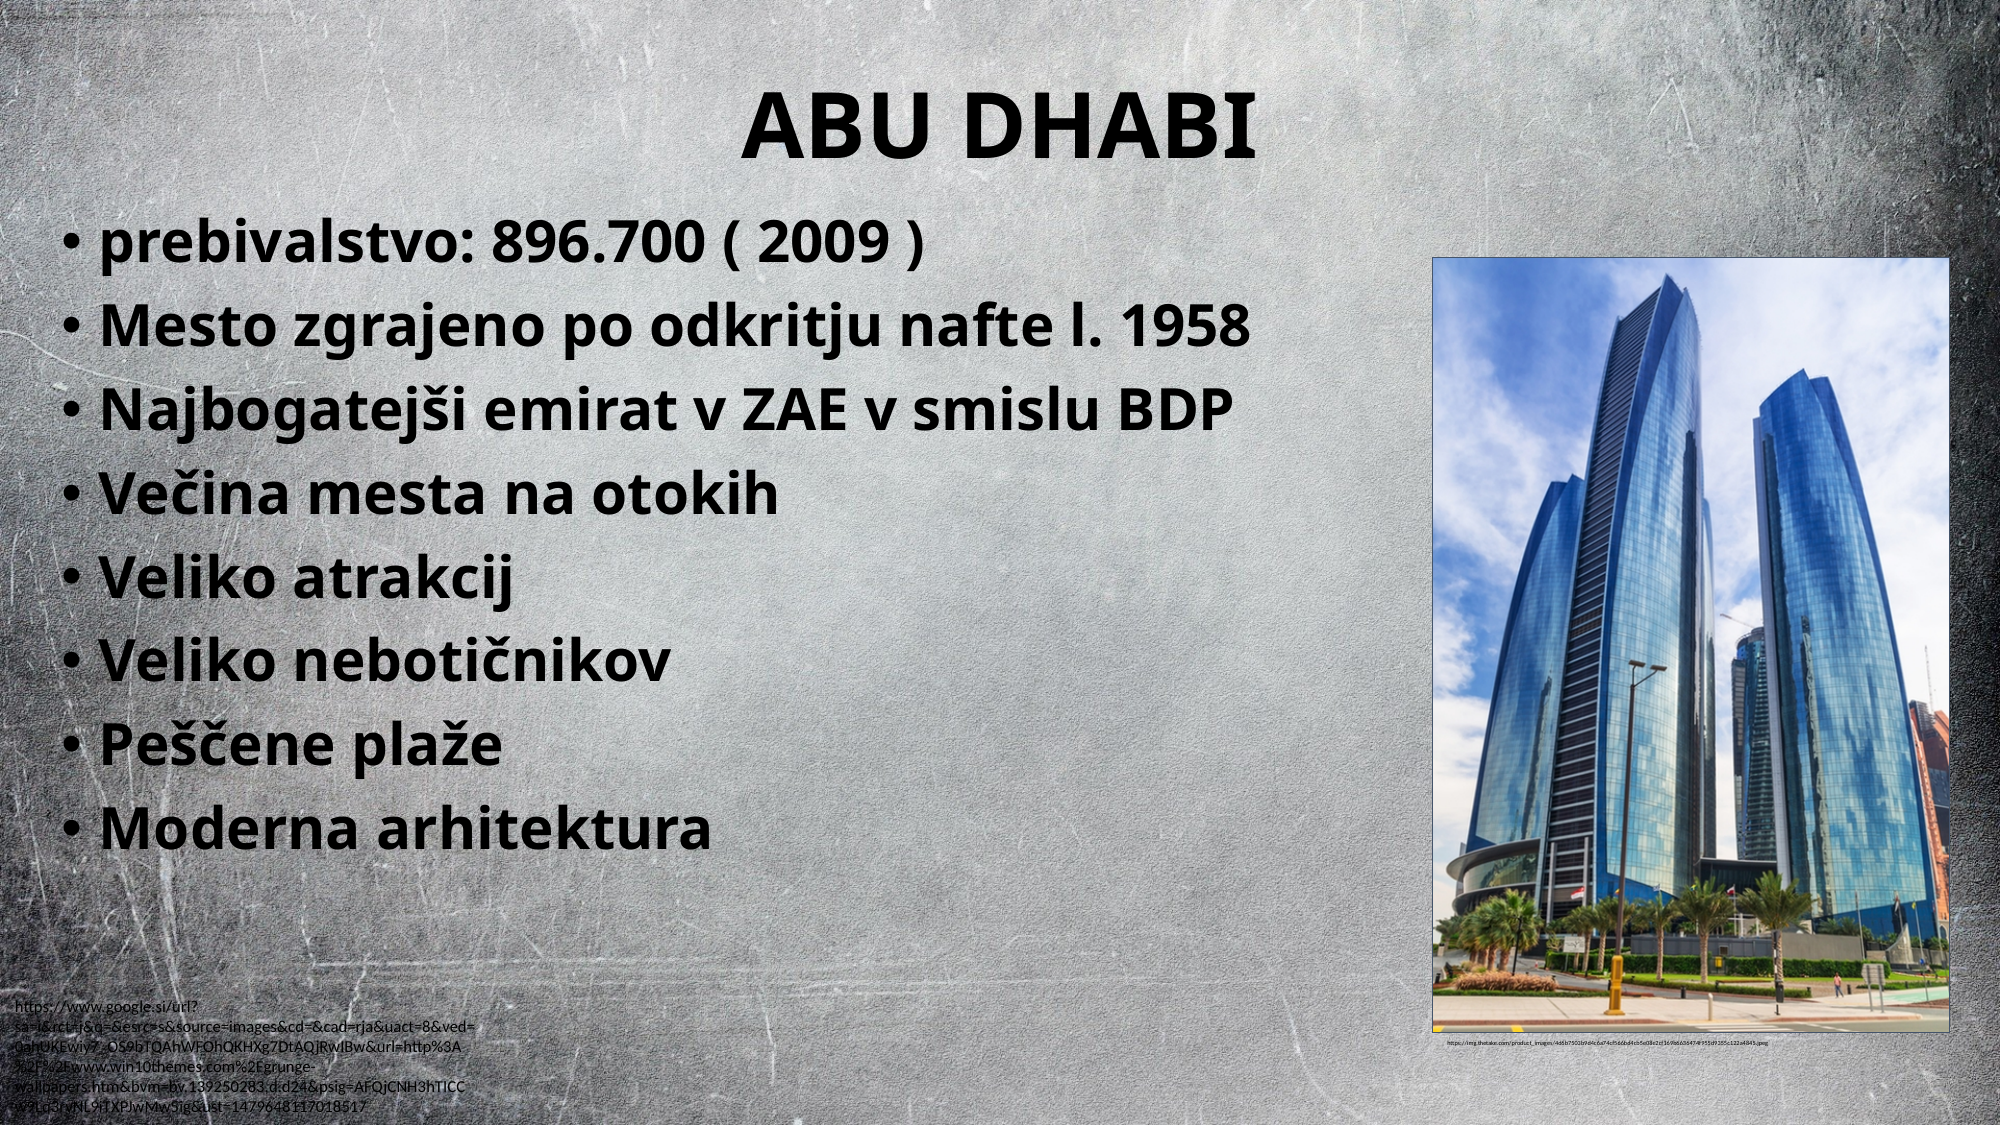

ABU DHABI
# prebivalstvo: 896.700 ( 2009 )
Mesto zgrajeno po odkritju nafte l. 1958
Najbogatejši emirat v ZAE v smislu BDP
Večina mesta na otokih
Veliko atrakcij
Veliko nebotičnikov
Peščene plaže
Moderna arhitektura
https://www.google.si/url?sa=i&rct=j&q=&esrc=s&source=images&cd=&cad=rja&uact=8&ved=0ahUKEwiy7_OS9bTQAhWFOhQKHXg7DtAQjRwIBw&url=http%3A%2F%2Fwww.win10themes.com%2Fgrunge-wallpapers.htm&bvm=bv.139250283,d.d24&psig=AFQjCNH3hTICCw9Lq3rvNL9iTXPJwMw5ig&ust=1479648117018517
https://img.thetake.com/product_images/4d6b7503b9d4c6a74cf566bd4cb5e08e2cf169b6636474f955d9355c122a4845.jpeg